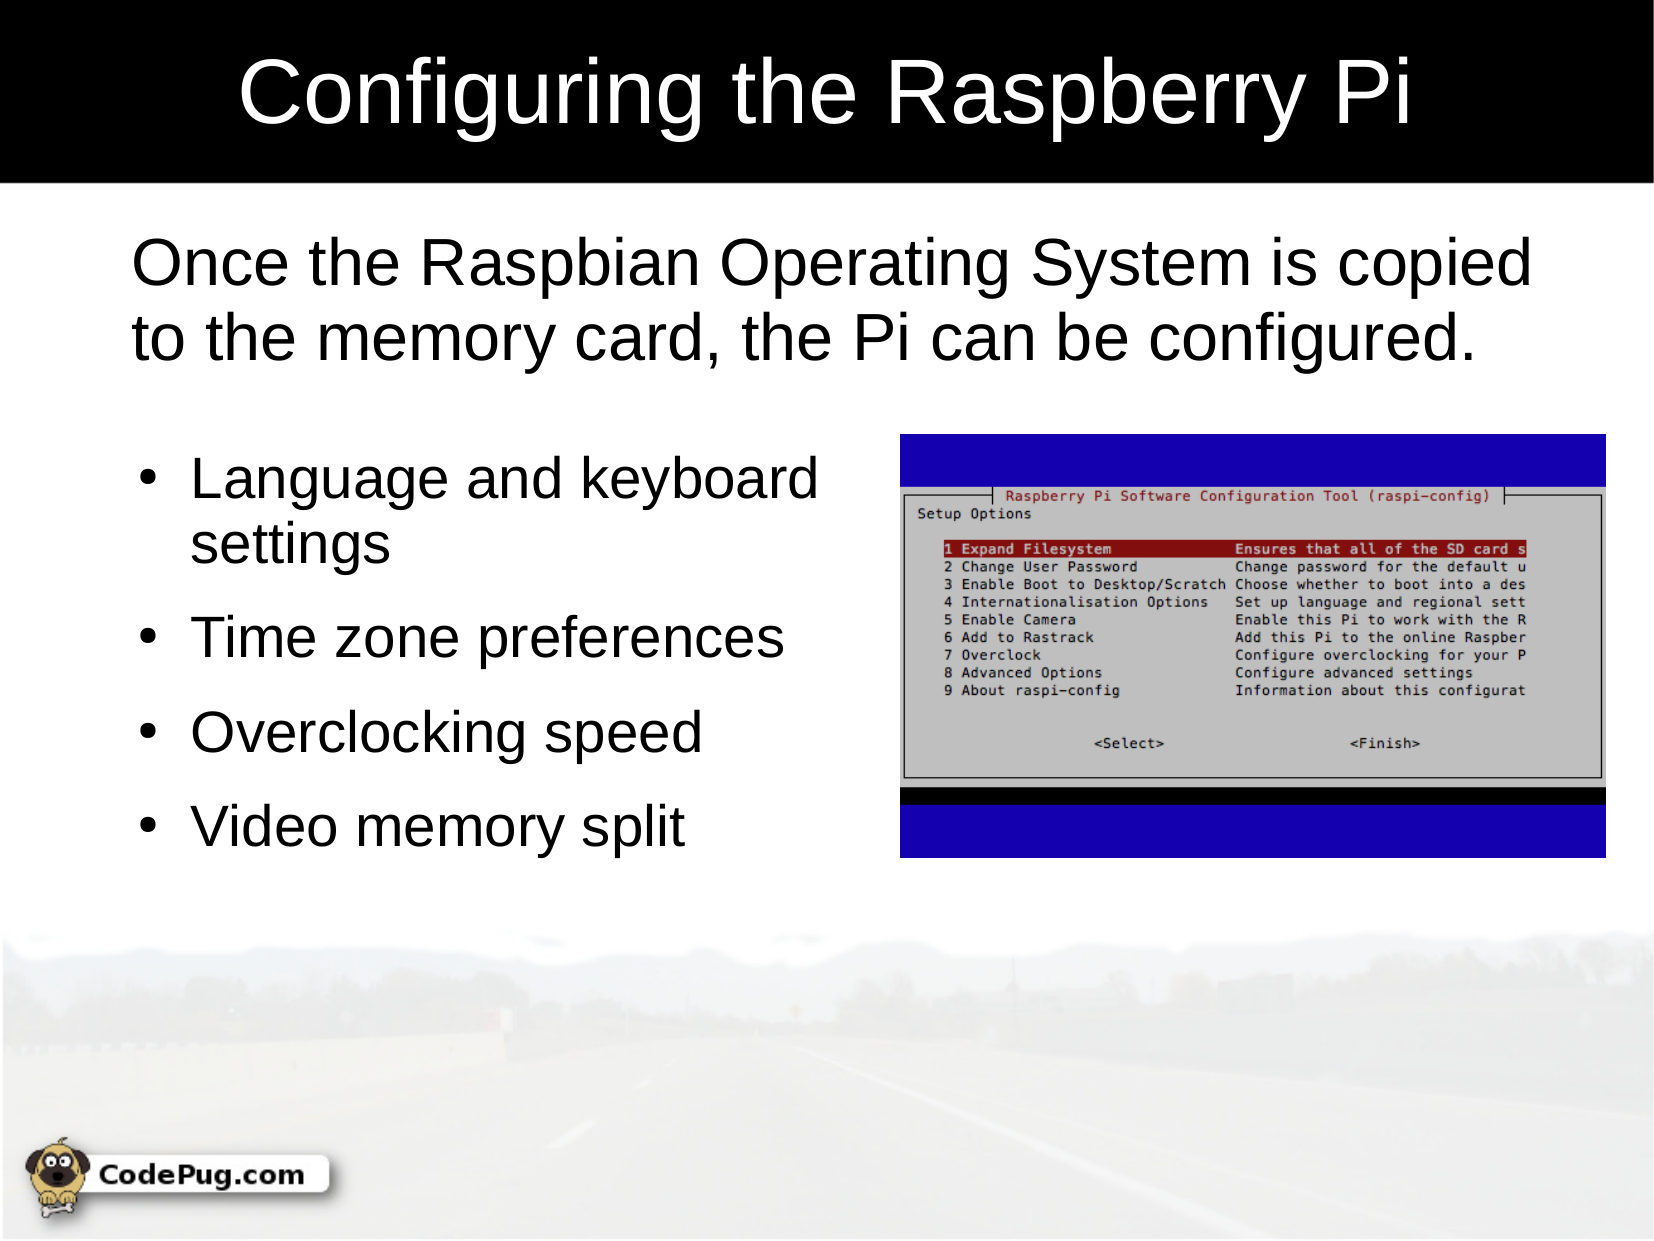

# Configuring the Raspberry Pi
Once the Raspbian Operating System is copied to the memory card, the Pi can be configured.
Language and keyboard settings
Time zone preferences
Overclocking speed
Video memory split